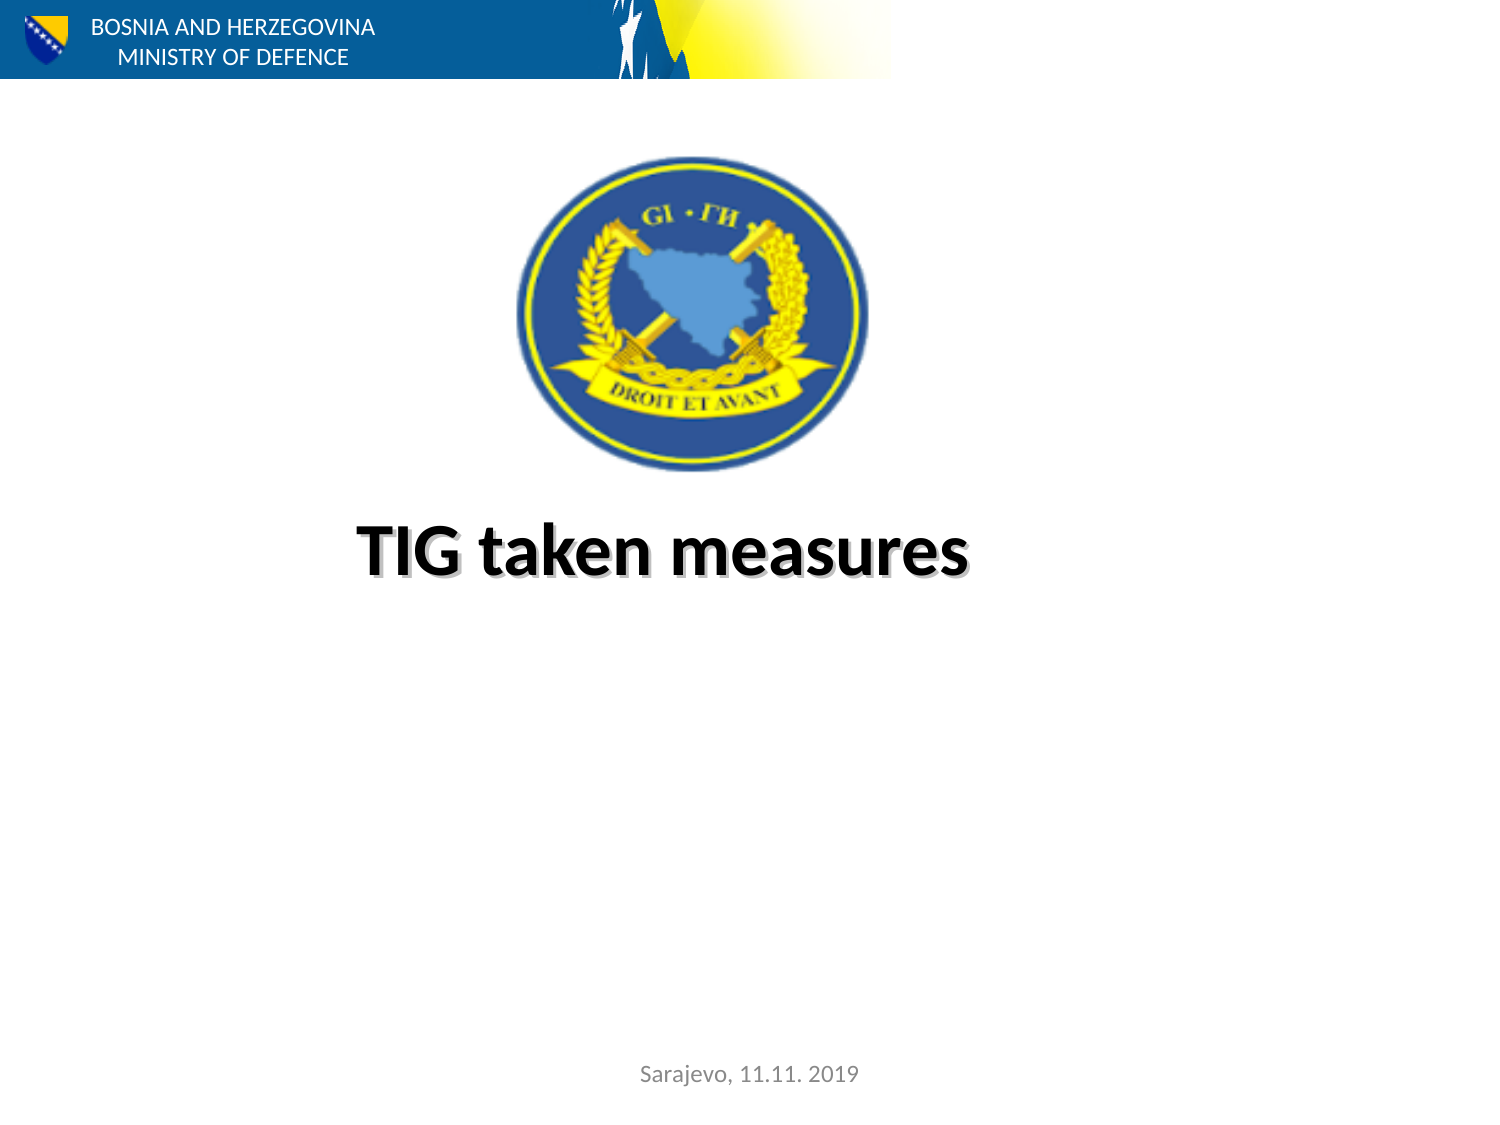

# TIG taken measures
Sarajevo, 11.11. 2019